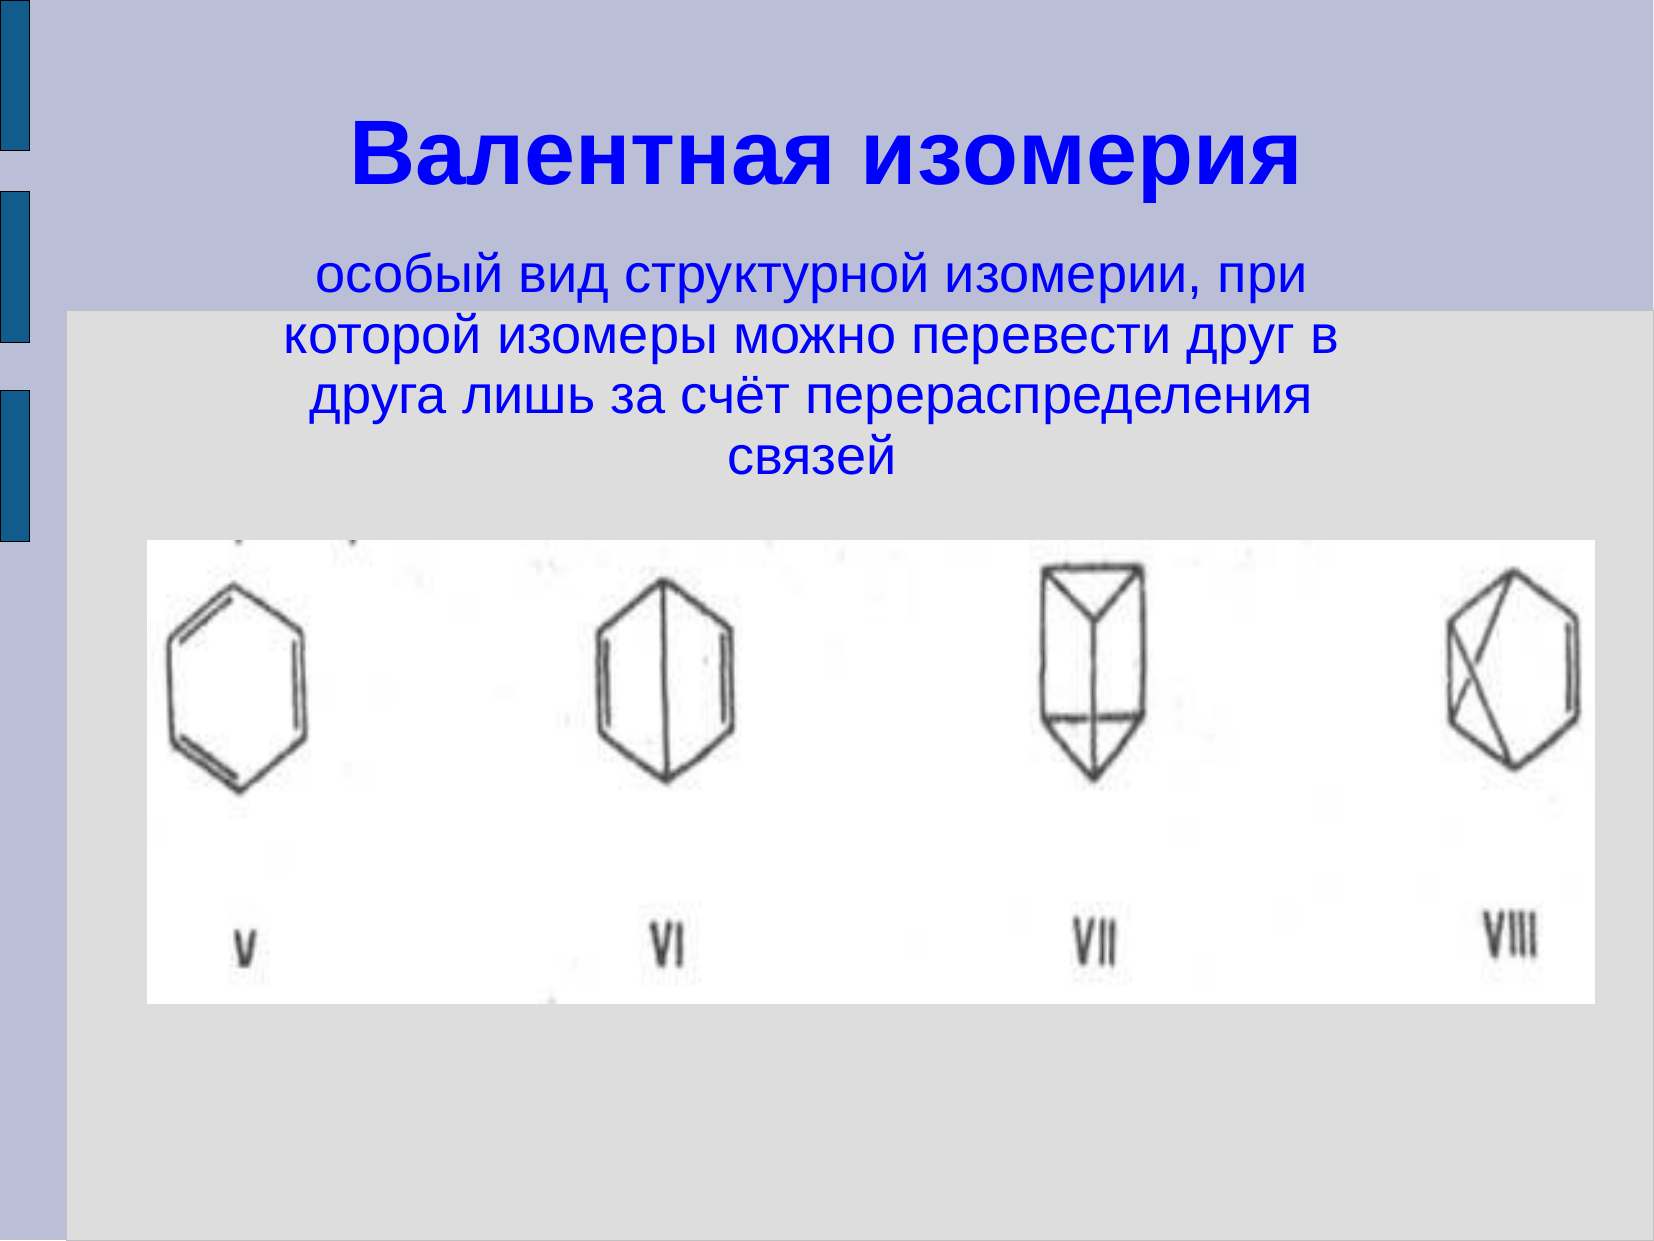

# Валентная изомерия
особый вид структурной изомерии, при которой изомеры можно перевести друг в друга лишь за счёт перераспределения связей